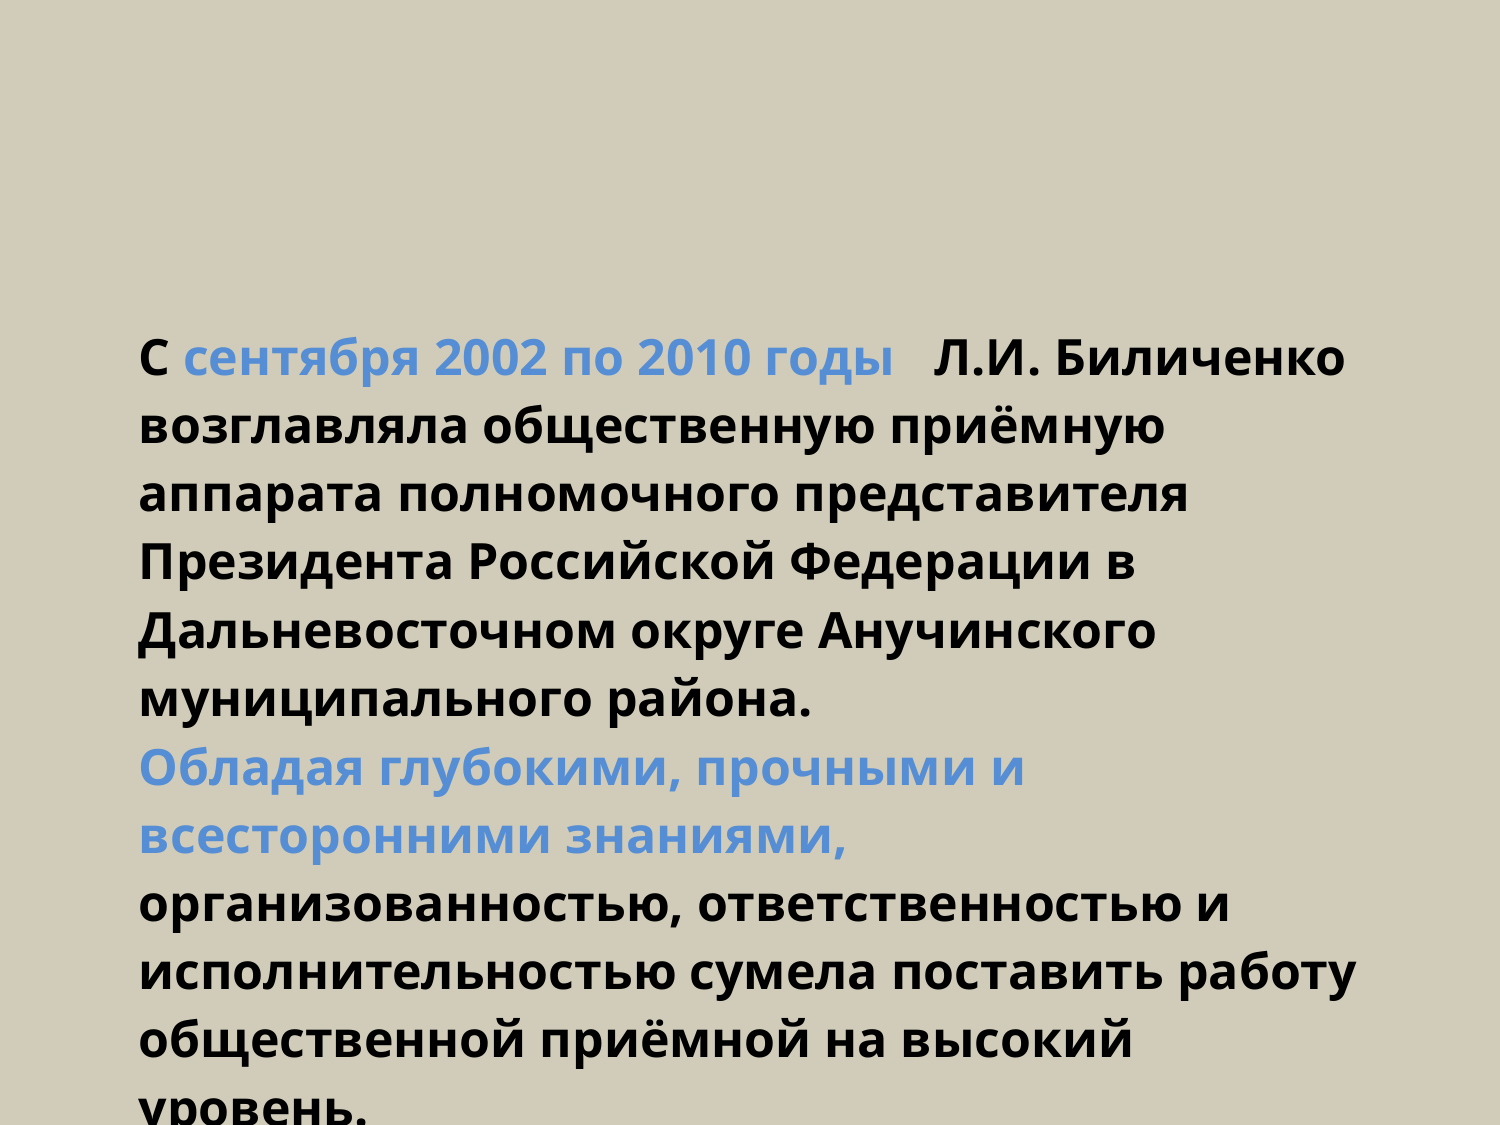

#
С сентября 2002 по 2010 годы Л.И. Биличенко возглавляла общественную приёмную аппарата полномочного представителя Президента Российской Федерации в Дальневосточном округе Анучинского муниципального района.
Обладая глубокими, прочными и всесторонними знаниями, организованностью, ответственностью и исполнительностью сумела поставить работу общественной приёмной на высокий уровень.
Л.И. Биличенко при осуществлении своей общественной деятельности тесно взаимодействует с органами государственной власти, местного самоуправления,участвует в общественно-значимых мероприятиях района.